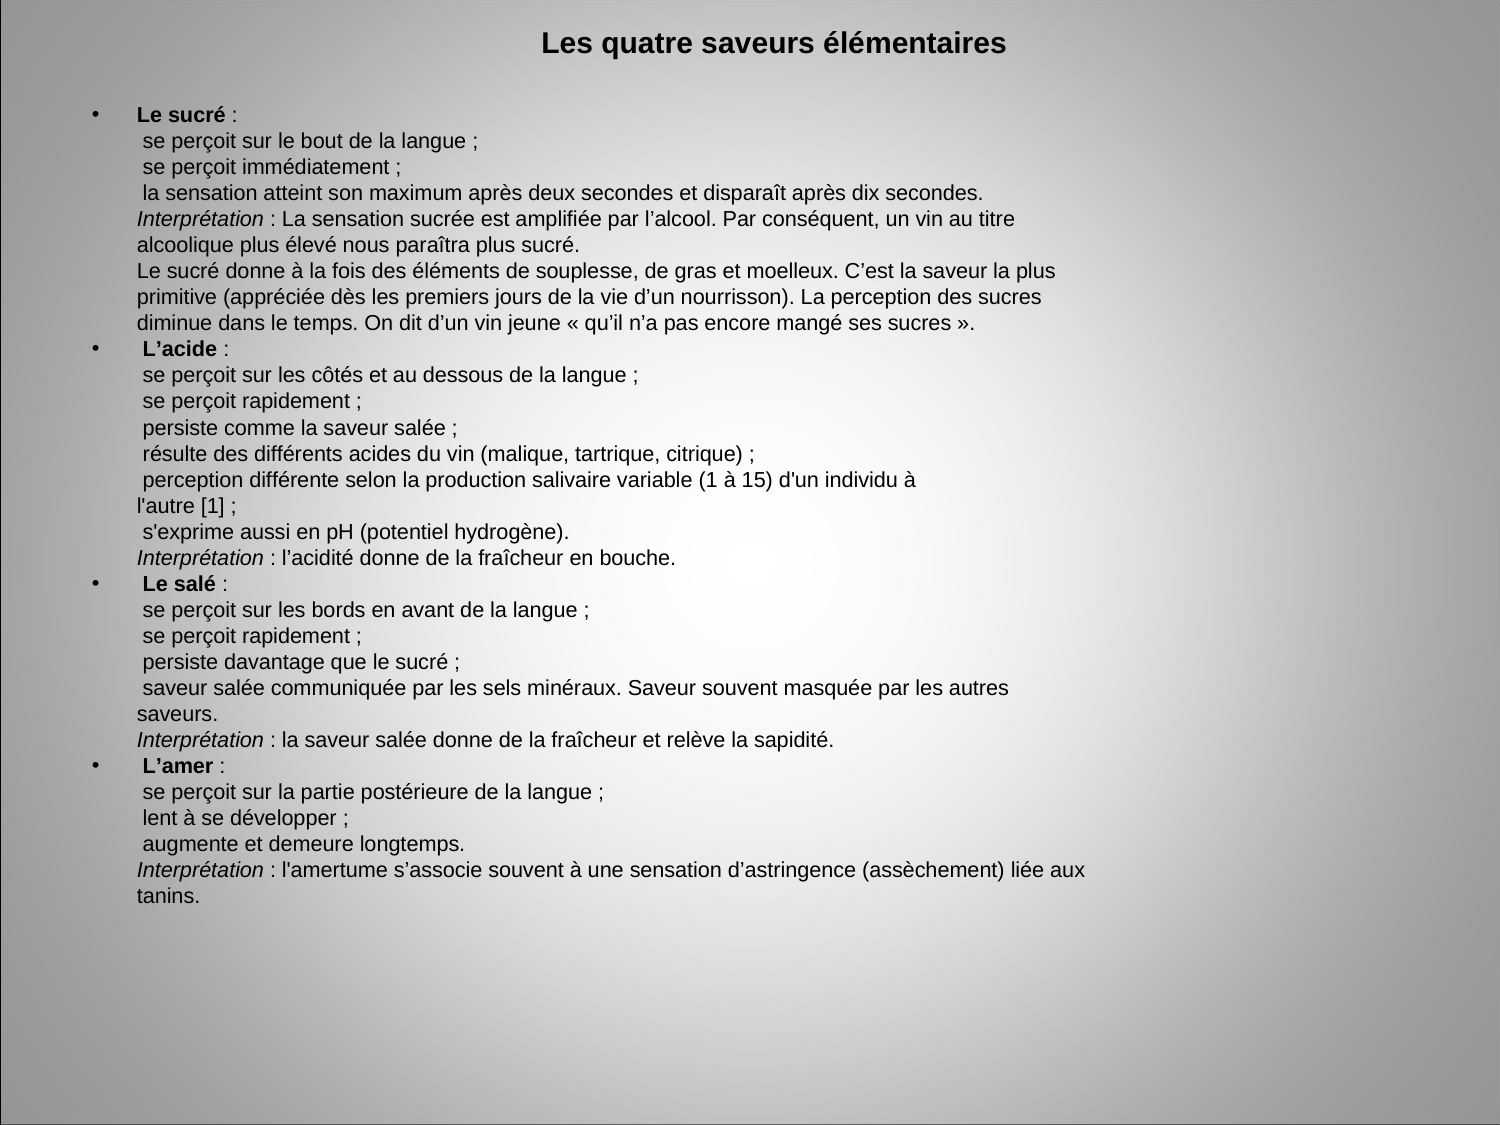

# Les quatre saveurs élémentaires
Le sucré :
	 se perçoit sur le bout de la langue ;
	 se perçoit immédiatement ;
	 la sensation atteint son maximum après deux secondes et disparaît après dix secondes.
	Interprétation : La sensation sucrée est amplifiée par l’alcool. Par conséquent, un vin au titre
	alcoolique plus élevé nous paraîtra plus sucré.
	Le sucré donne à la fois des éléments de souplesse, de gras et moelleux. C’est la saveur la plus
	primitive (appréciée dès les premiers jours de la vie d’un nourrisson). La perception des sucres
	diminue dans le temps. On dit d’un vin jeune « qu’il n’a pas encore mangé ses sucres ».
 L’acide :
	 se perçoit sur les côtés et au dessous de la langue ;
	 se perçoit rapidement ;
	 persiste comme la saveur salée ;
	 résulte des différents acides du vin (malique, tartrique, citrique) ;
	 perception différente selon la production salivaire variable (1 à 15) d'un individu à
	l'autre [1] ;
	 s'exprime aussi en pH (potentiel hydrogène).
	Interprétation : l’acidité donne de la fraîcheur en bouche.
 Le salé :
	 se perçoit sur les bords en avant de la langue ;
	 se perçoit rapidement ;
	 persiste davantage que le sucré ;
	 saveur salée communiquée par les sels minéraux. Saveur souvent masquée par les autres
	saveurs.
	Interprétation : la saveur salée donne de la fraîcheur et relève la sapidité.
 L’amer :
	 se perçoit sur la partie postérieure de la langue ;
	 lent à se développer ;
	 augmente et demeure longtemps.
	Interprétation : l'amertume s’associe souvent à une sensation d’astringence (assèchement) liée aux
	tanins.